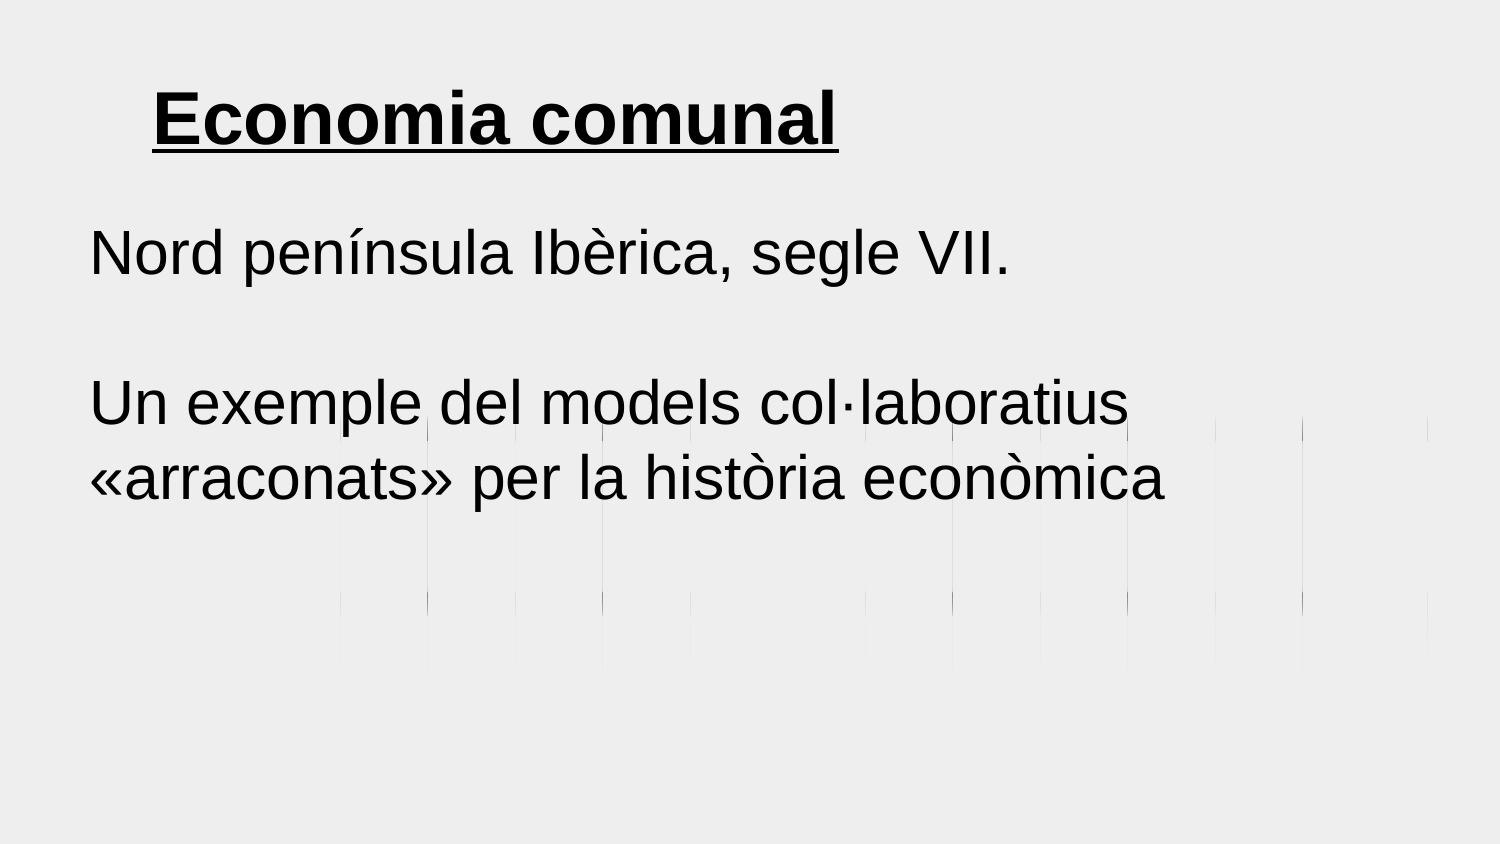

Economia comunal
Nord península Ibèrica, segle VII.
Un exemple del models col·laboratius «arraconats» per la història econòmica